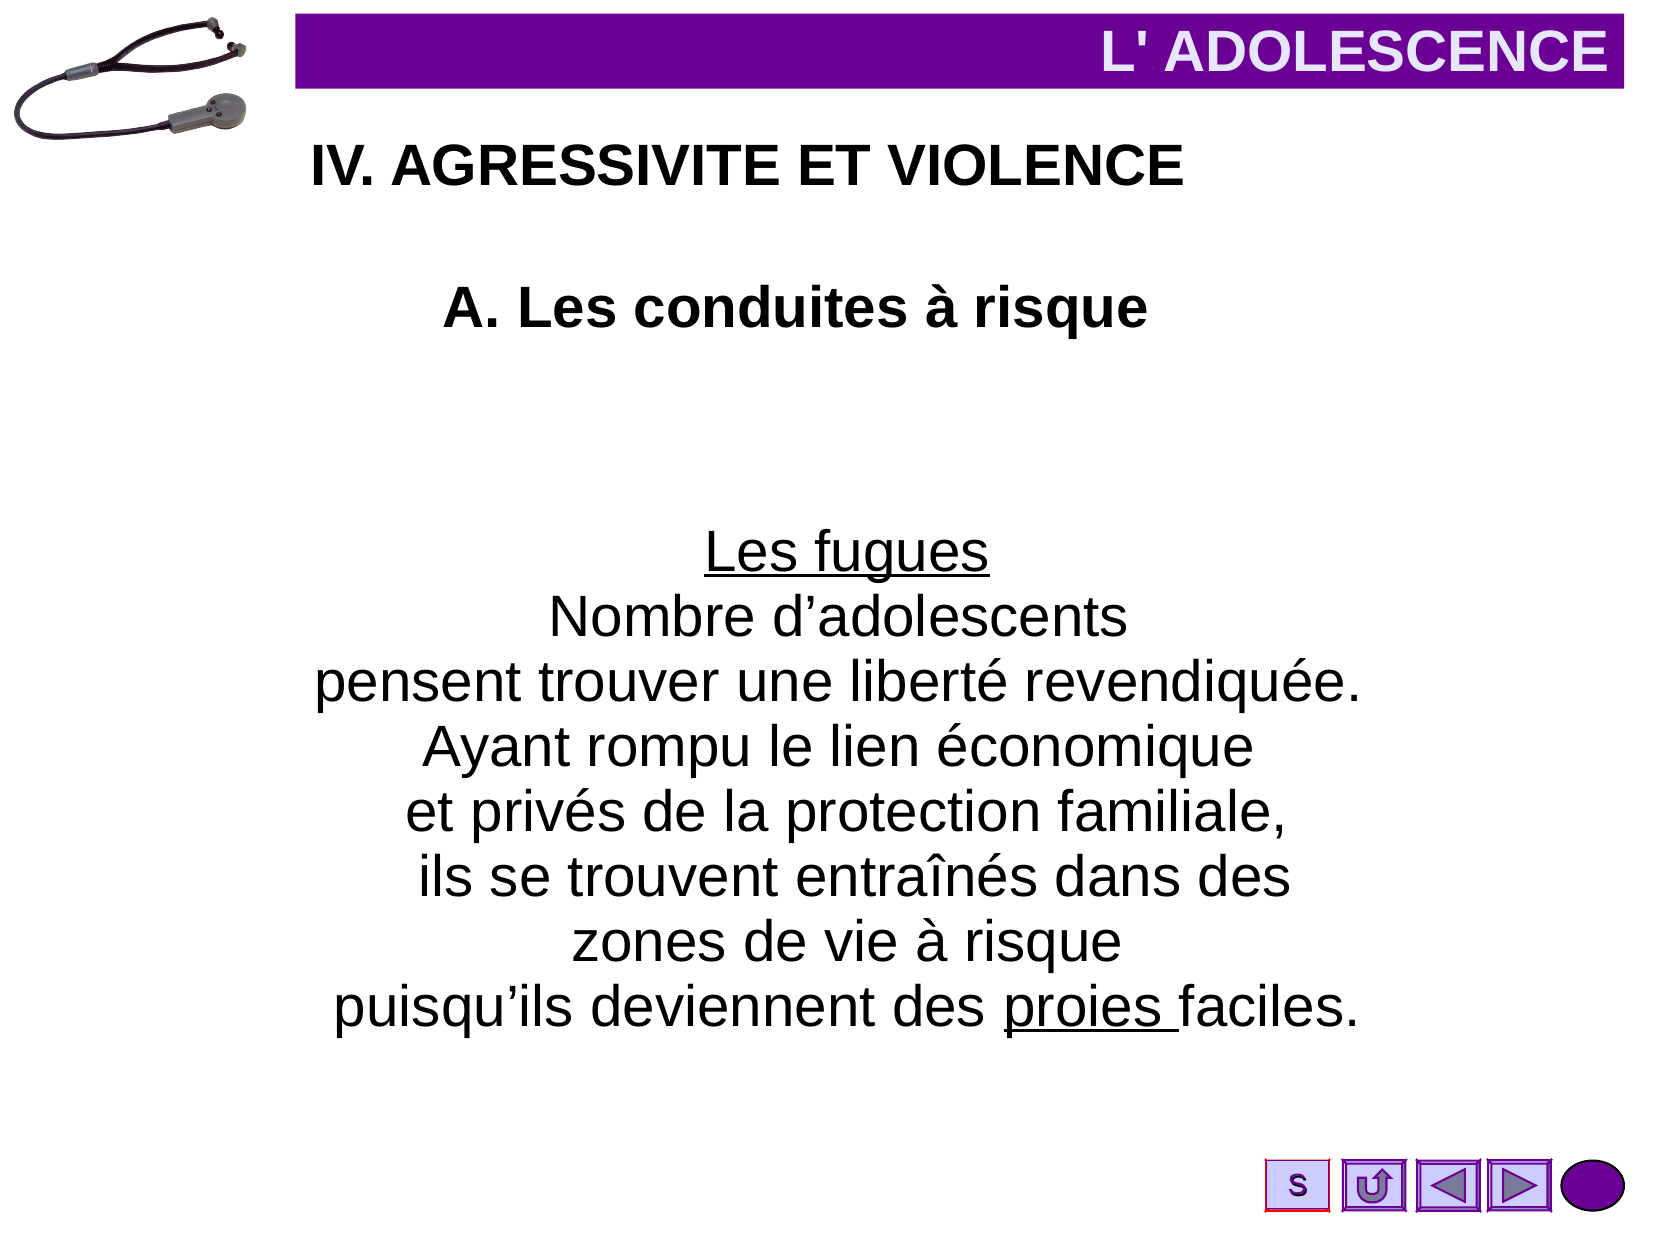

L' ADOLESCENCE
IV. AGRESSIVITE ET VIOLENCE
A. Les conduites à risque
Les fugues
Nombre d’adolescents
pensent trouver une liberté revendiquée.
Ayant rompu le lien économique
et privés de la protection familiale,
 ils se trouvent entraînés dans des
 zones de vie à risque
puisqu’ils deviennent des proies faciles.